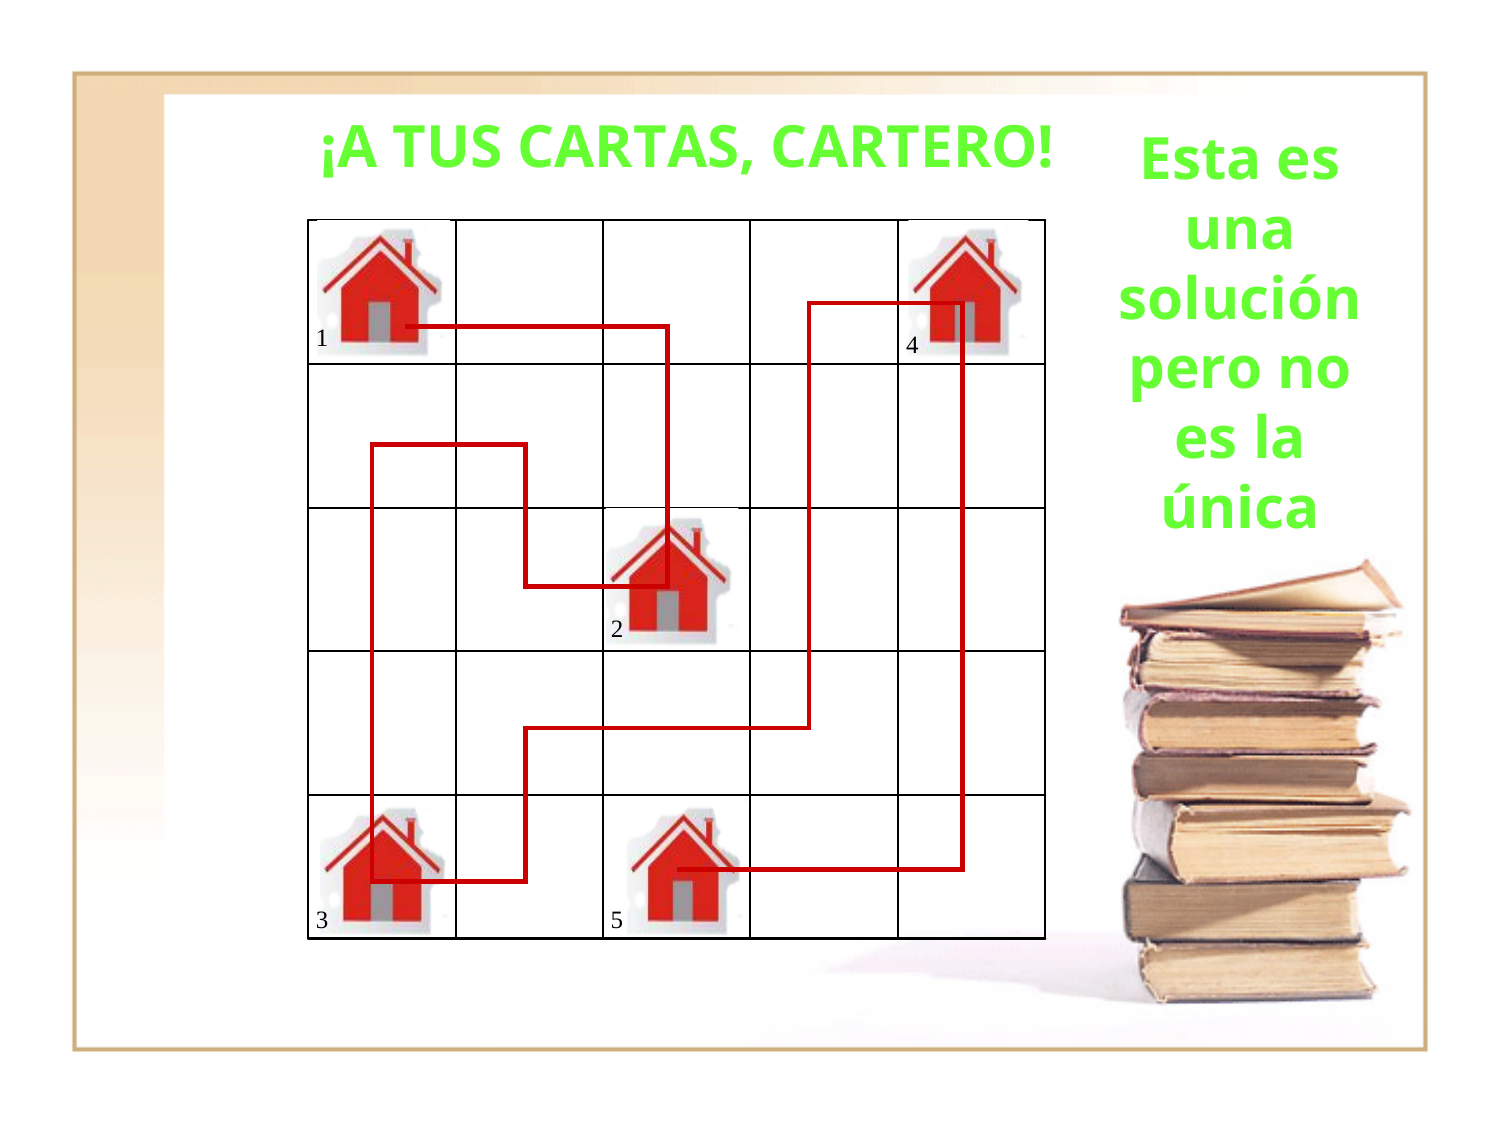

¡A TUS CARTAS, CARTERO!
Esta es una solución pero no es la única
1
4
2
3
5